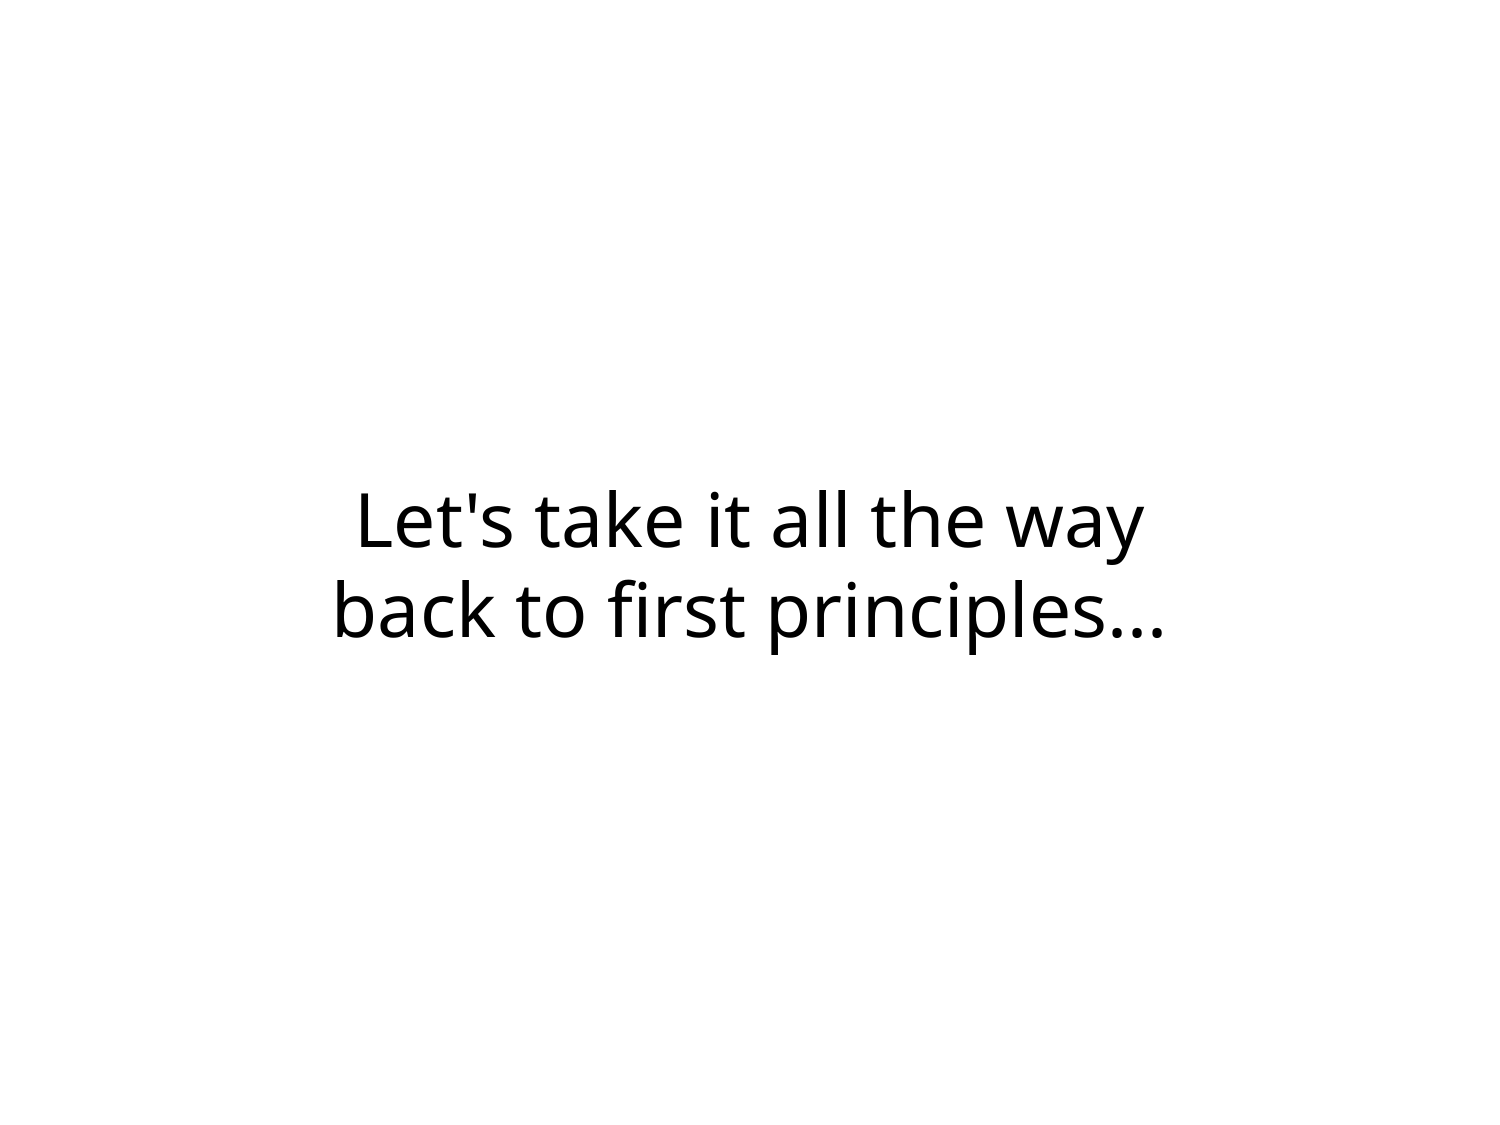

# Let's take it all the way back to first principles...